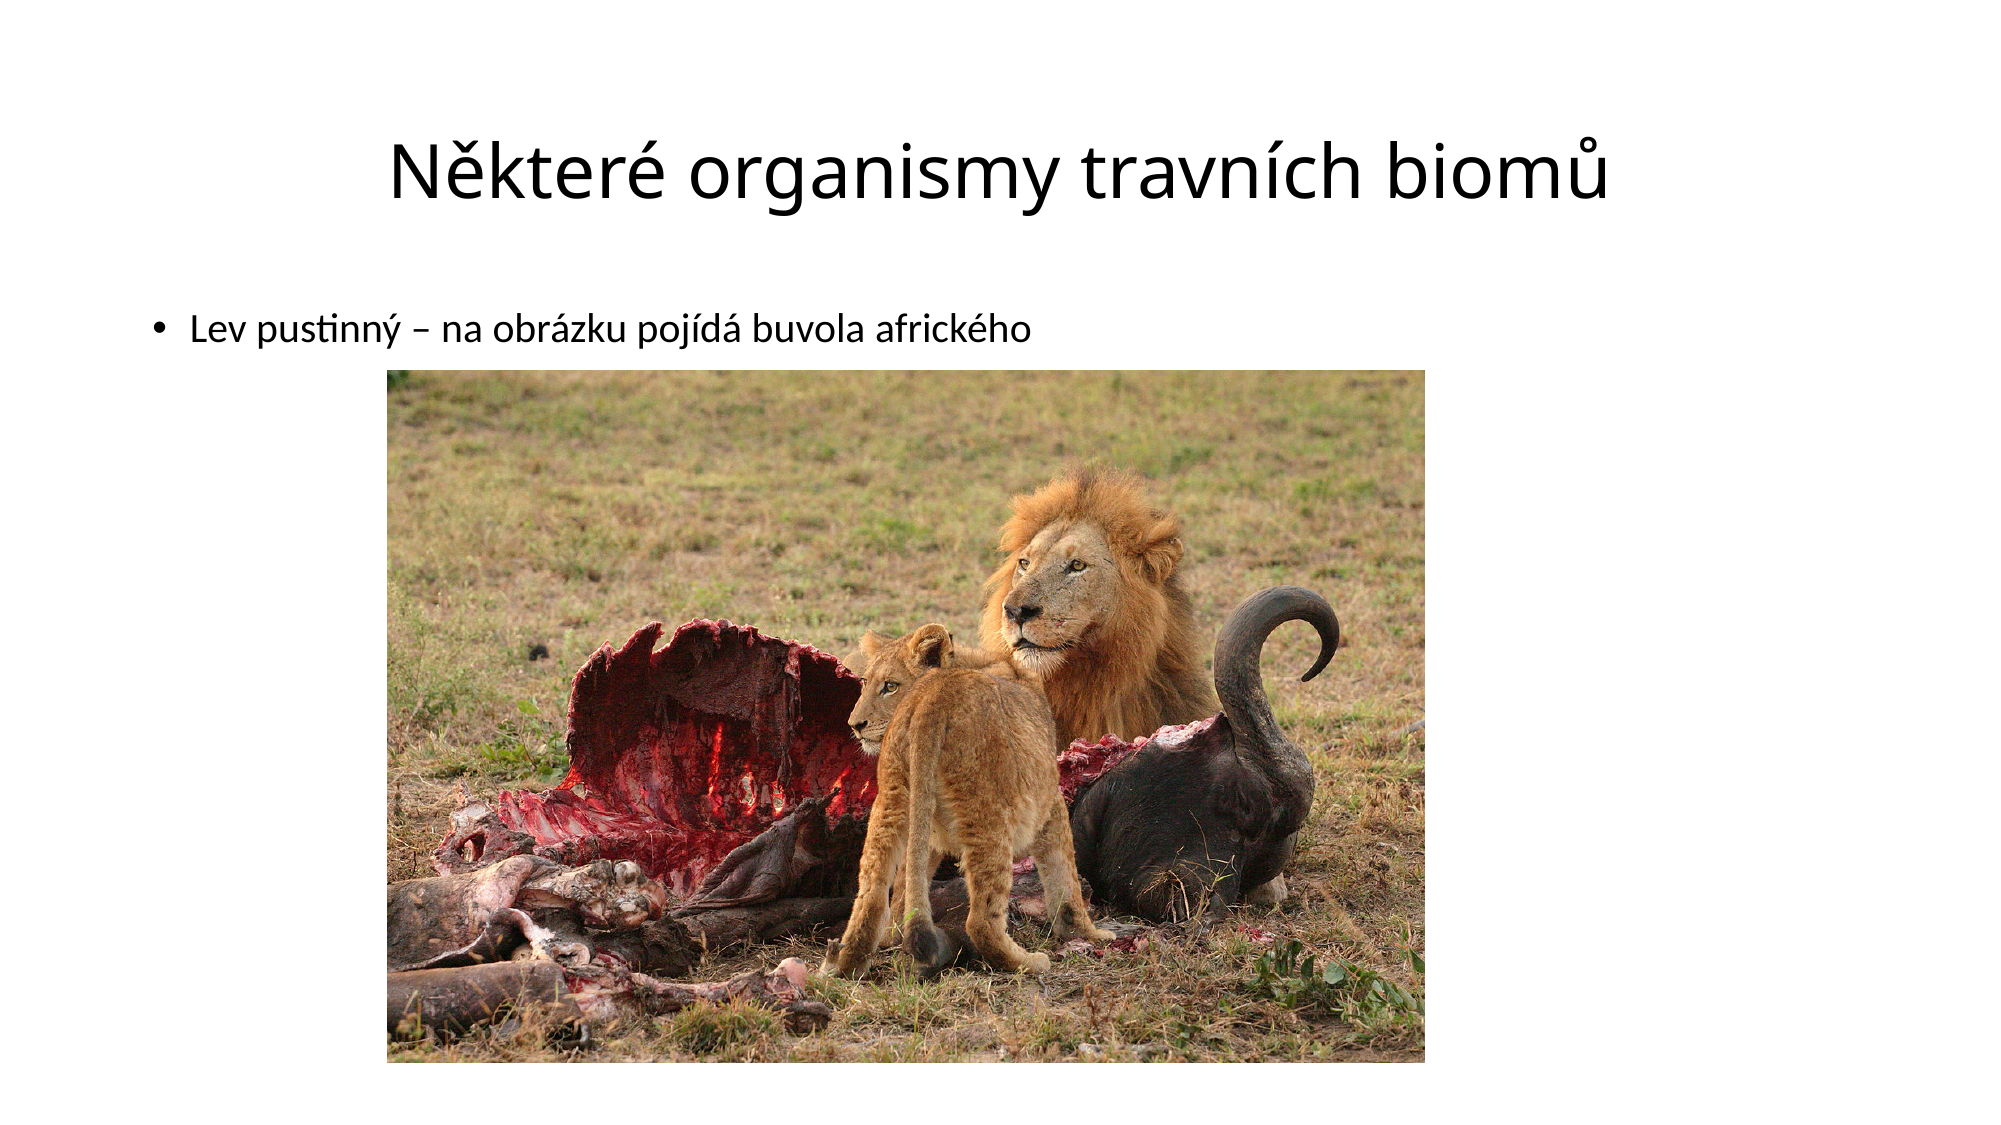

# Některé organismy travních biomů
Lev pustinný – na obrázku pojídá buvola afrického